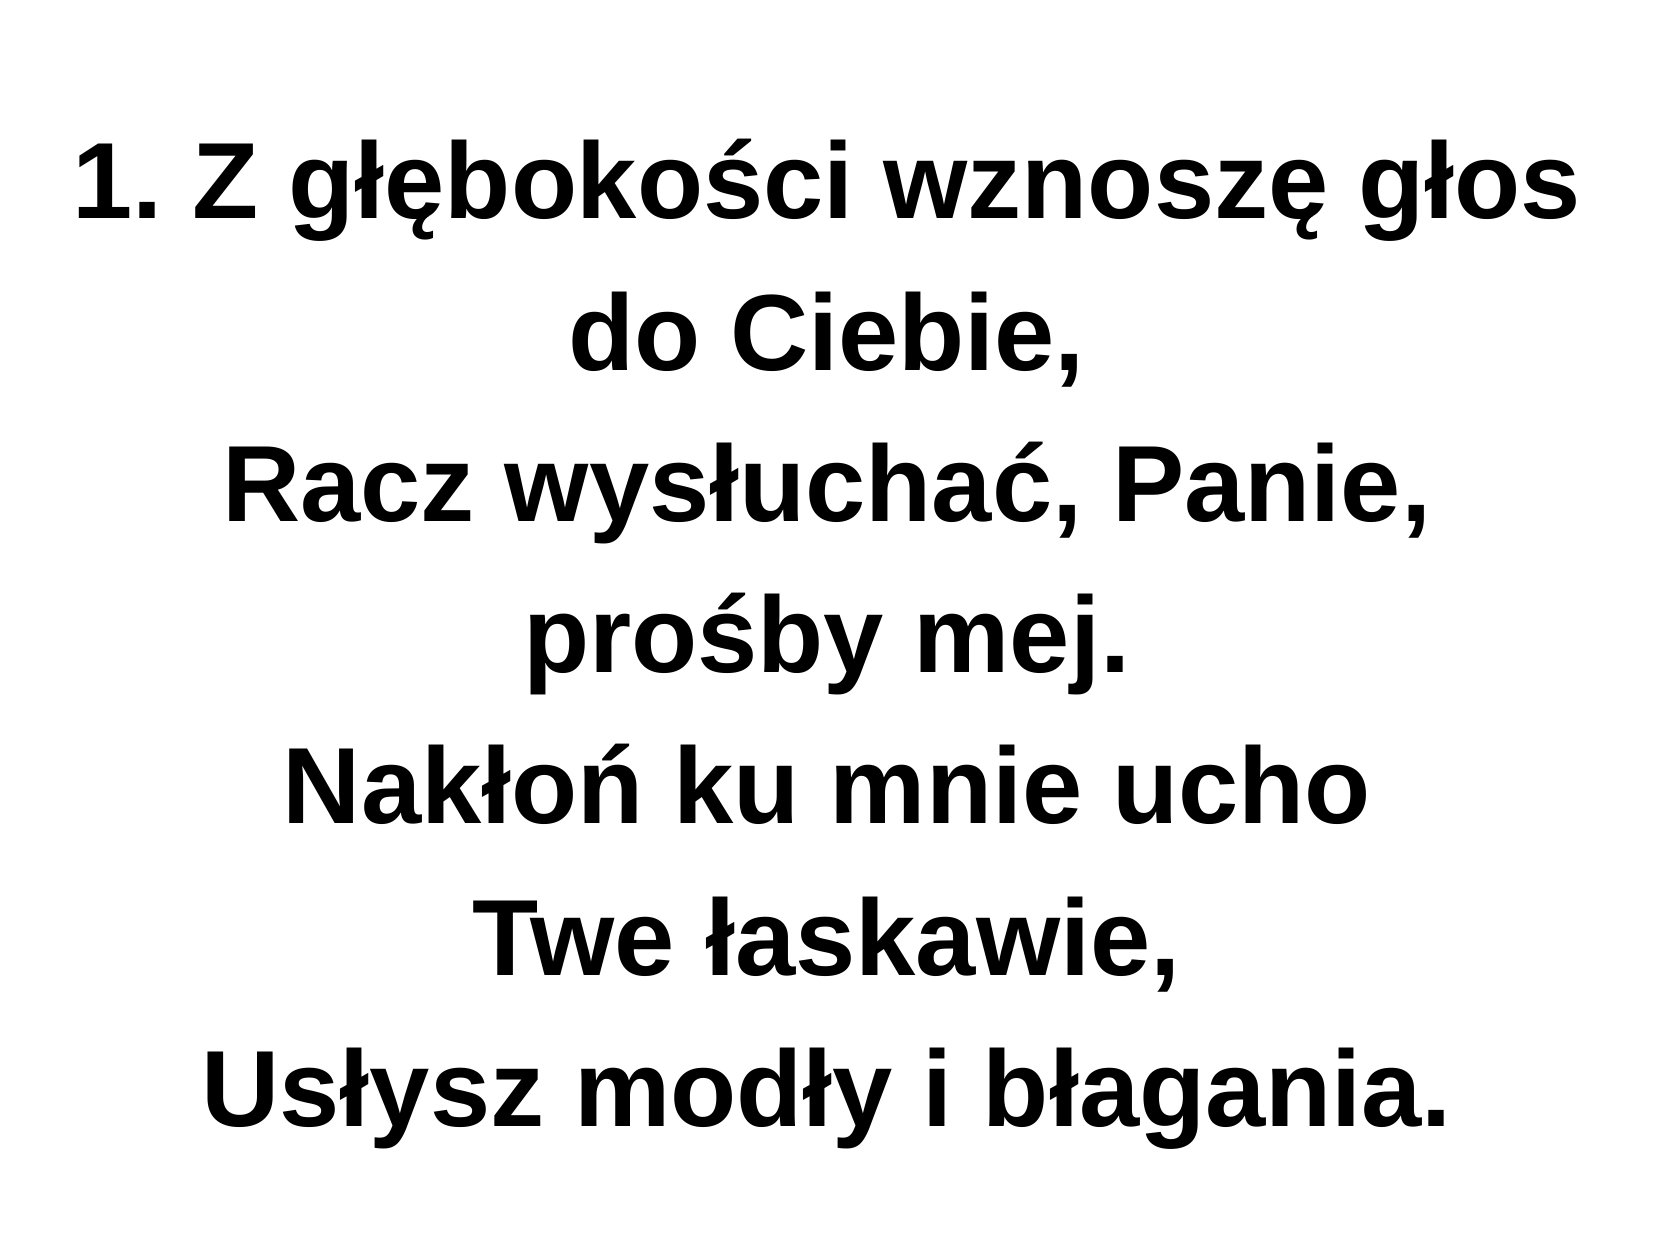

# 1. Z głębokości wznoszę głos do Ciebie,
Racz wysłuchać, Panie,
prośby mej.
Nakłoń ku mnie ucho
Twe łaskawie,
Usłysz modły i błagania.